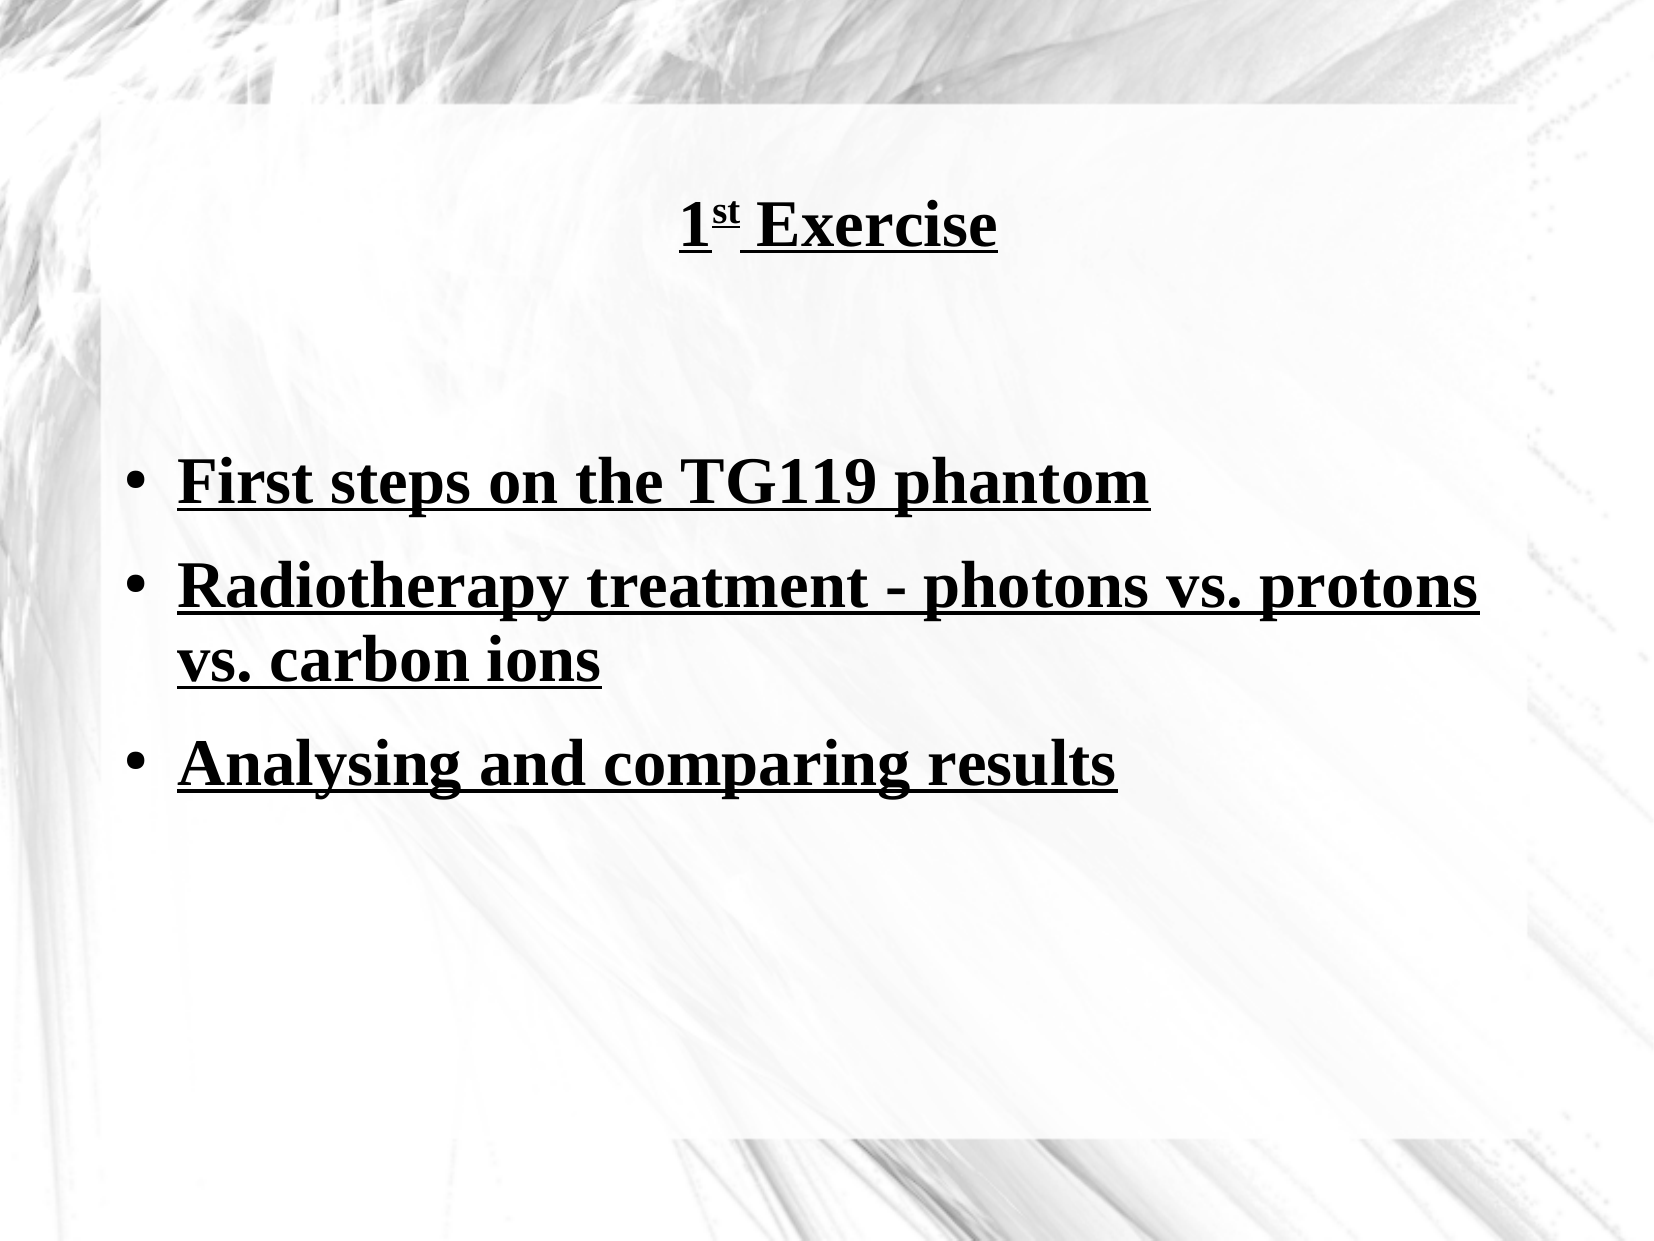

# 1st Exercise
First steps on the TG119 phantom
Radiotherapy treatment - photons vs. protons vs. carbon ions
Analysing and comparing results